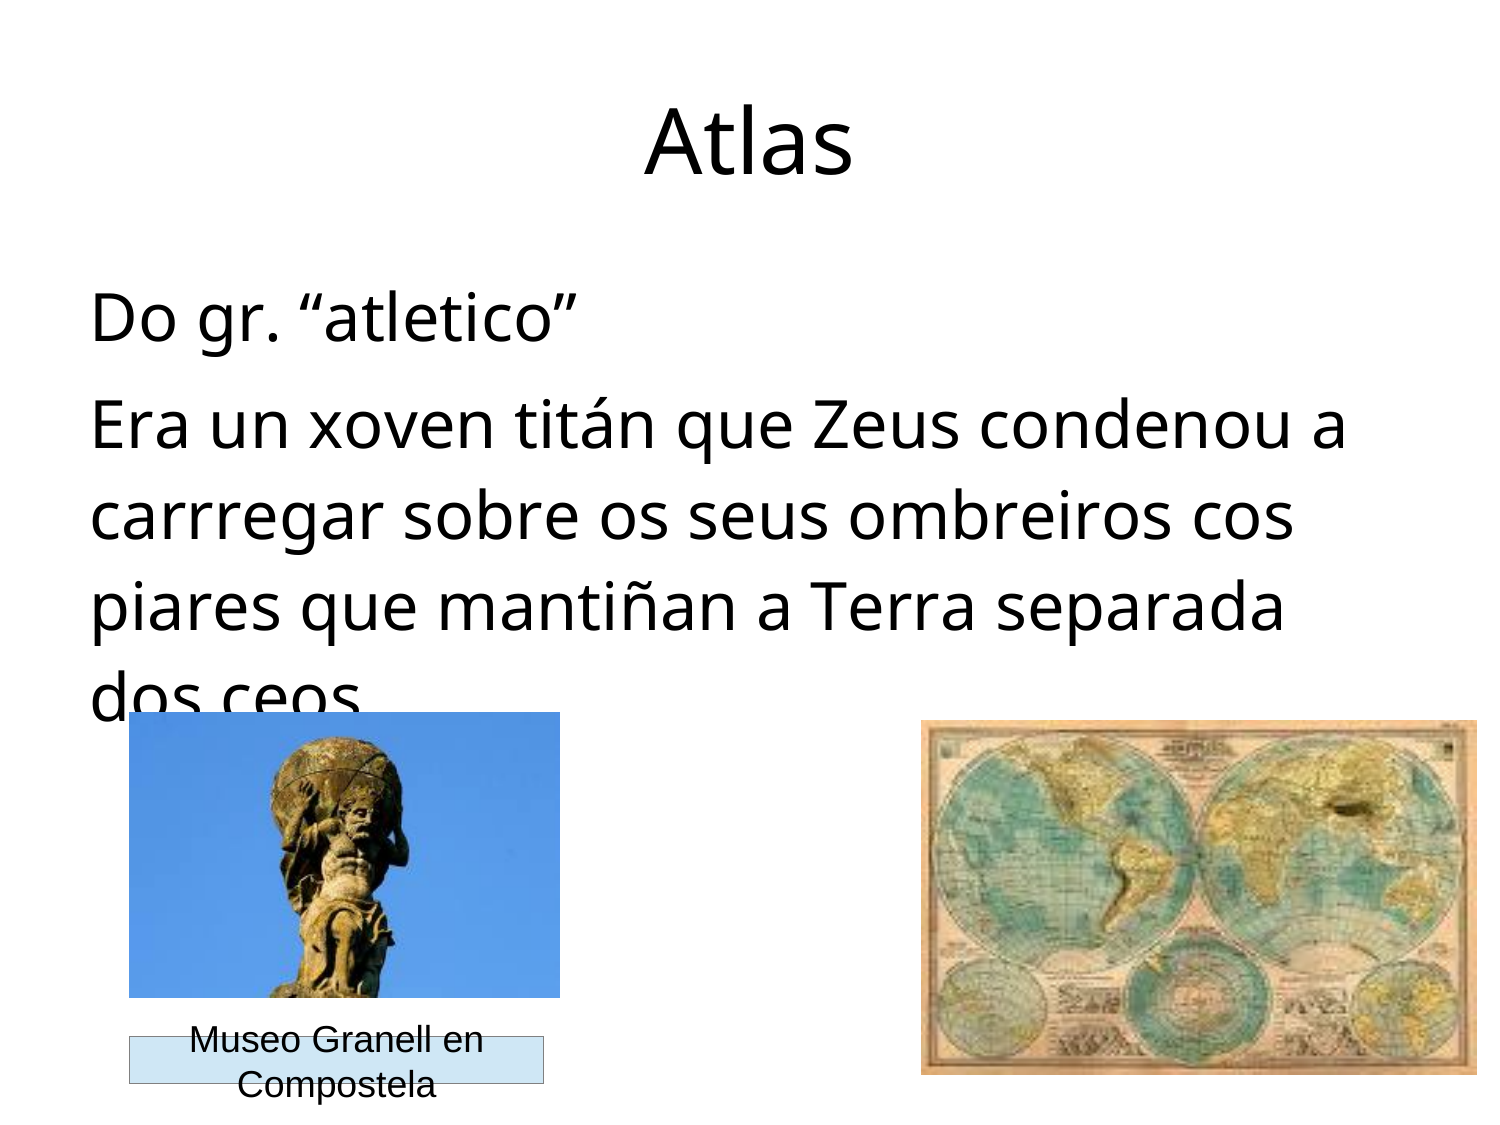

# Atlas
Do gr. “atletico”
Era un xoven titán que Zeus condenou a carrregar sobre os seus ombreiros cos piares que mantiñan a Terra separada dos ceos
Museo Granell en Compostela